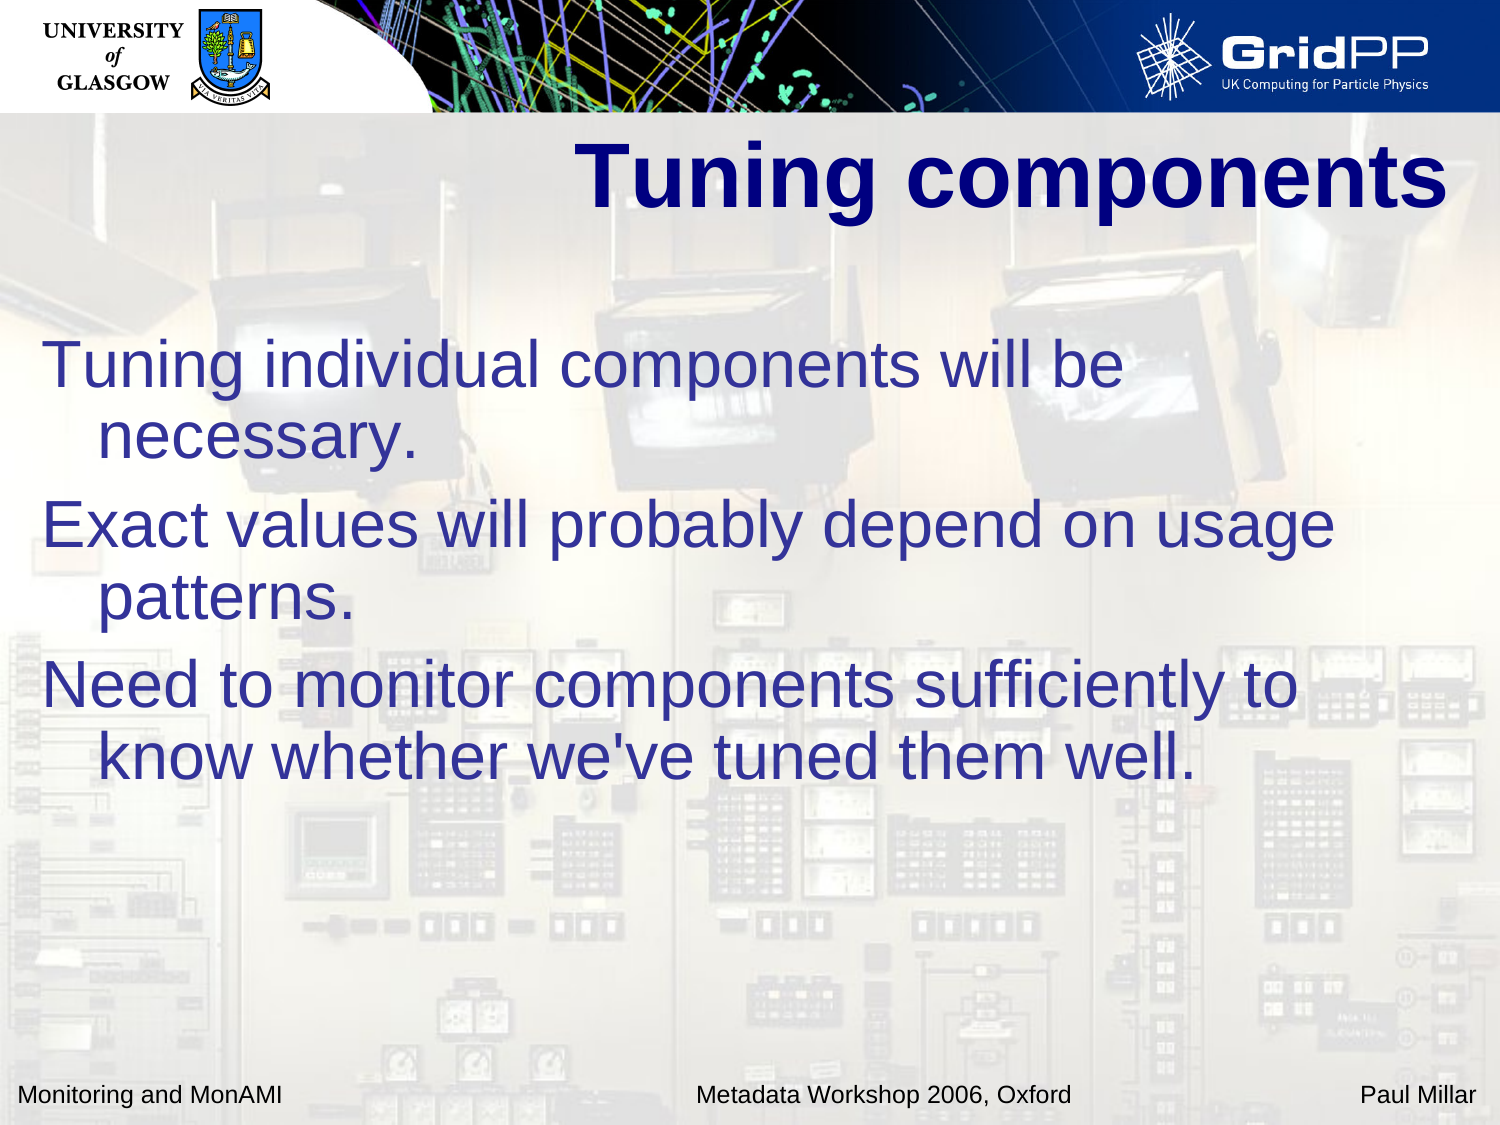

# Tuning components
Tuning individual components will be necessary.
Exact values will probably depend on usage patterns.
Need to monitor components sufficiently to know whether we've tuned them well.